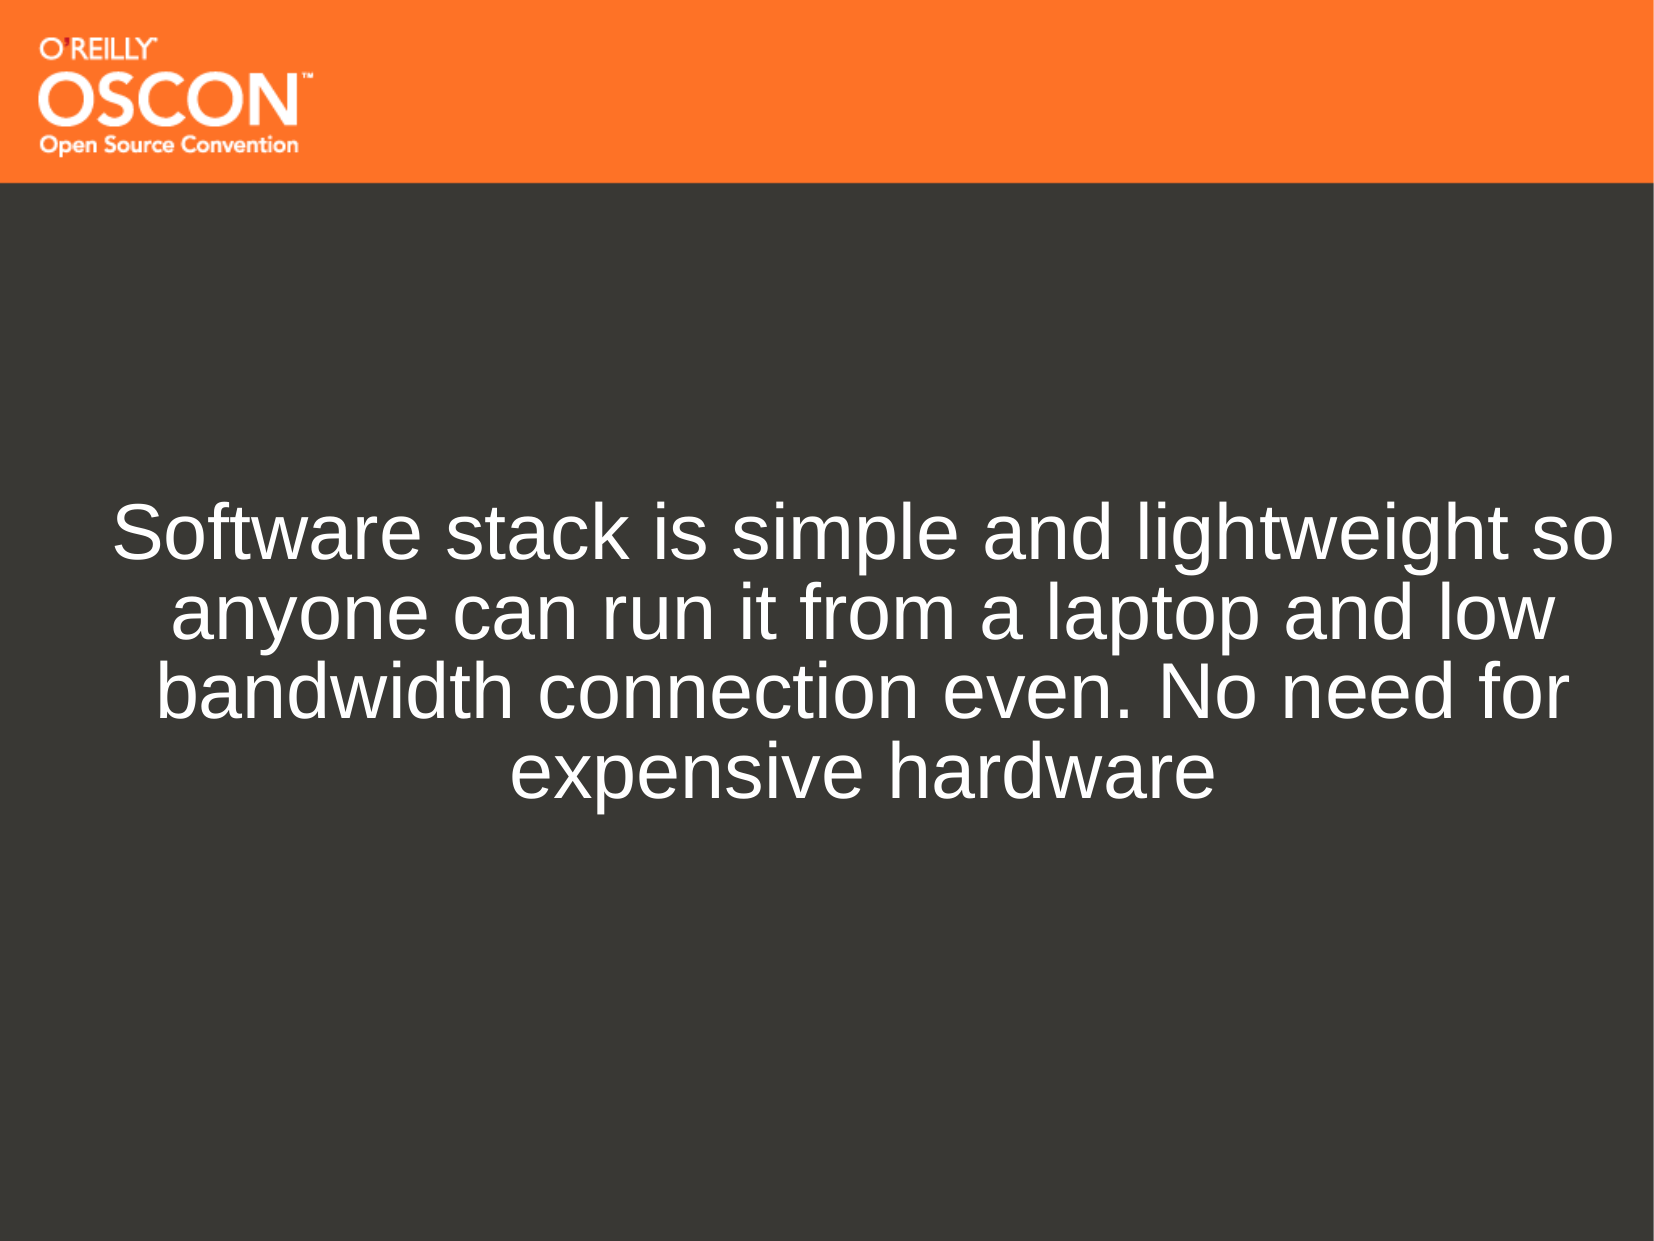

#
Software stack is simple and lightweight so anyone can run it from a laptop and low bandwidth connection even. No need for expensive hardware